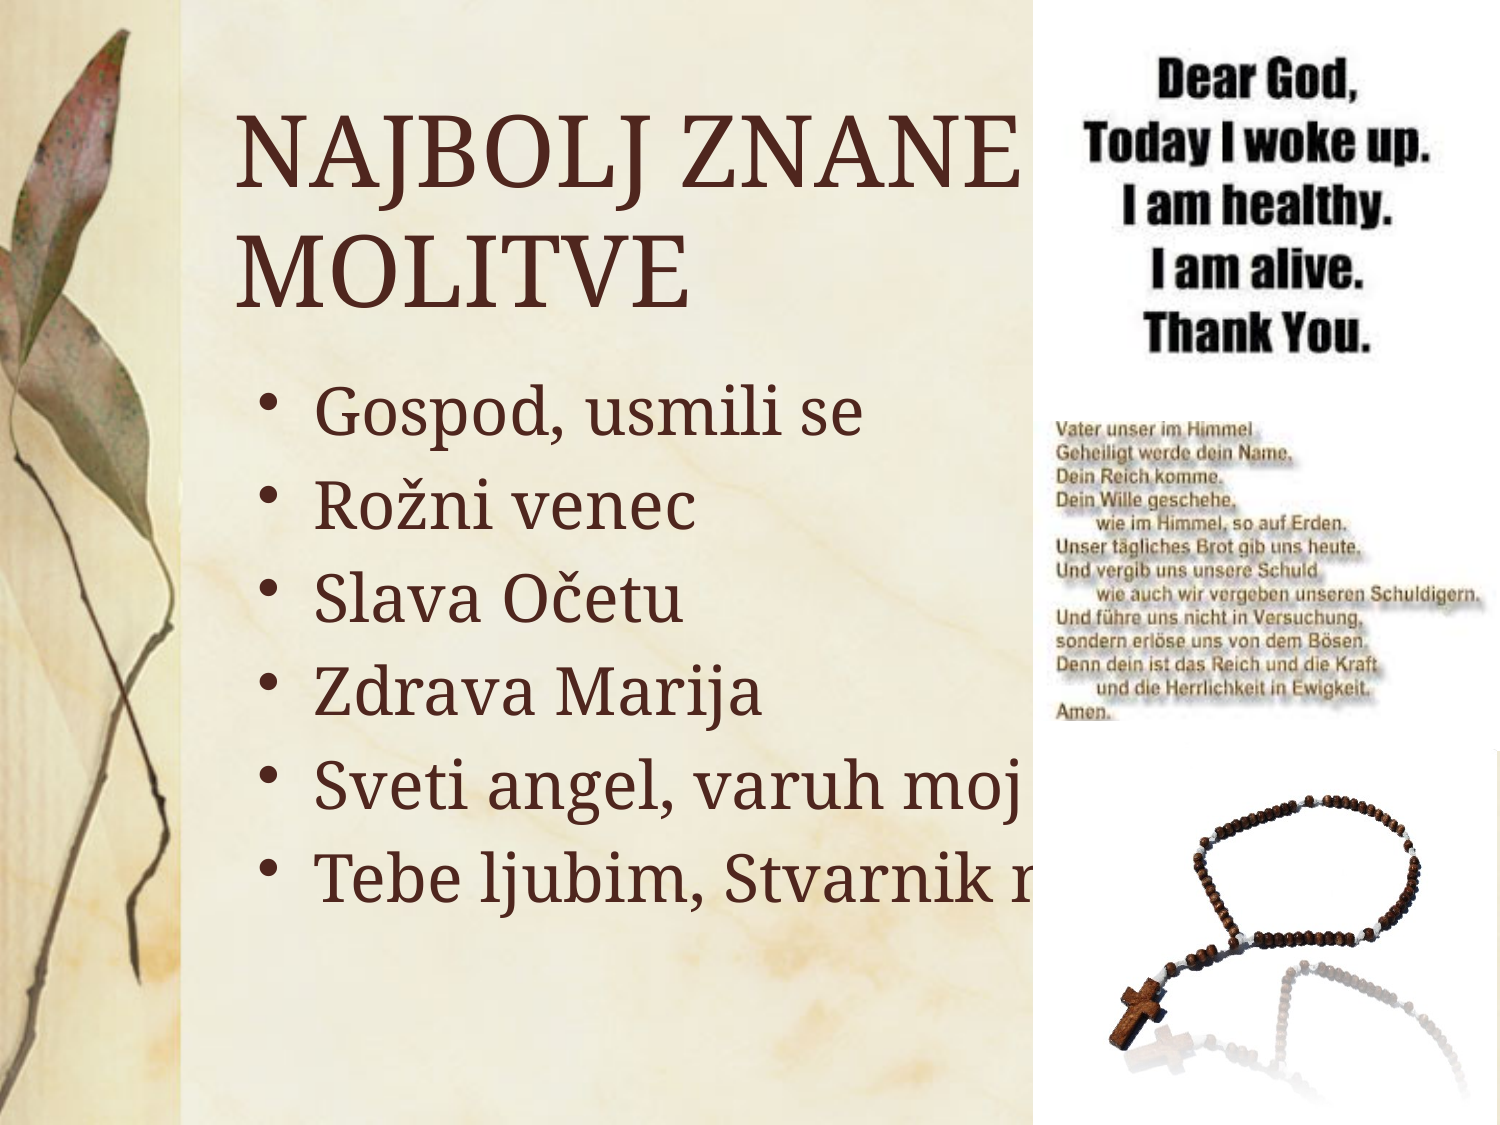

# NAJBOLJ ZNANE MOLITVE
Gospod, usmili se
Rožni venec
Slava Očetu
Zdrava Marija
Sveti angel, varuh moj
Tebe ljubim, Stvarnik moj